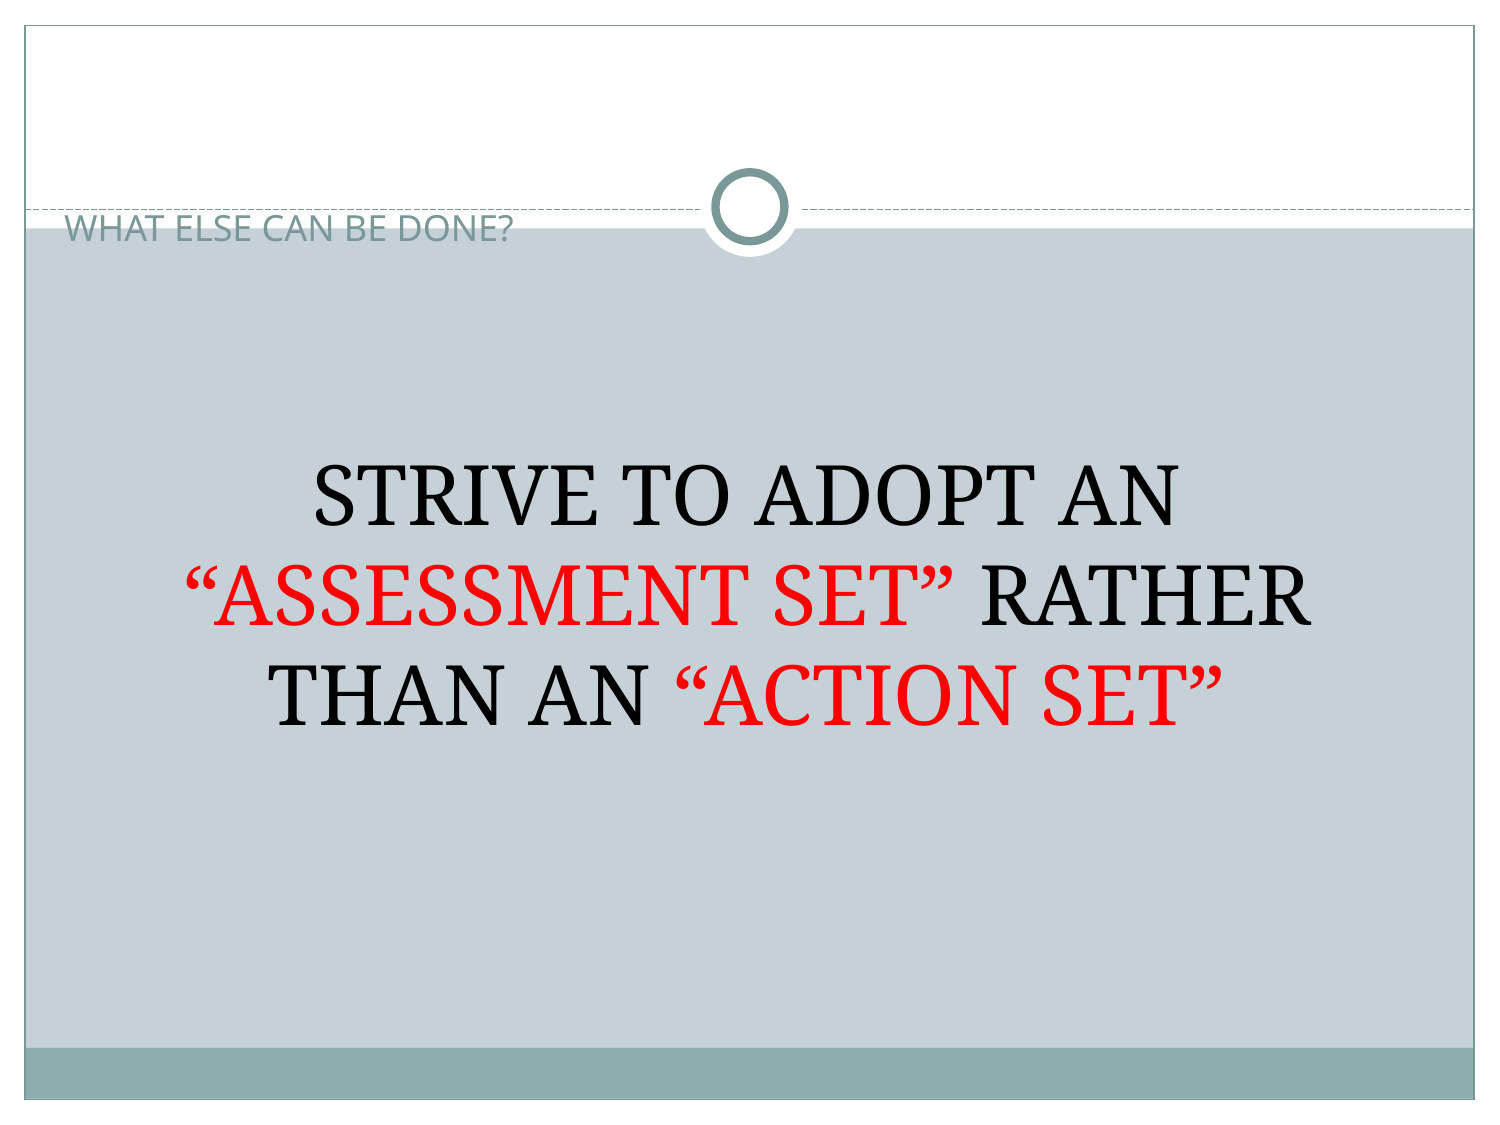

# WHAT ELSE CAN BE DONE?
STRIVE TO ADOPT AN “ASSESSMENT SET” RATHER THAN AN “ACTION SET”